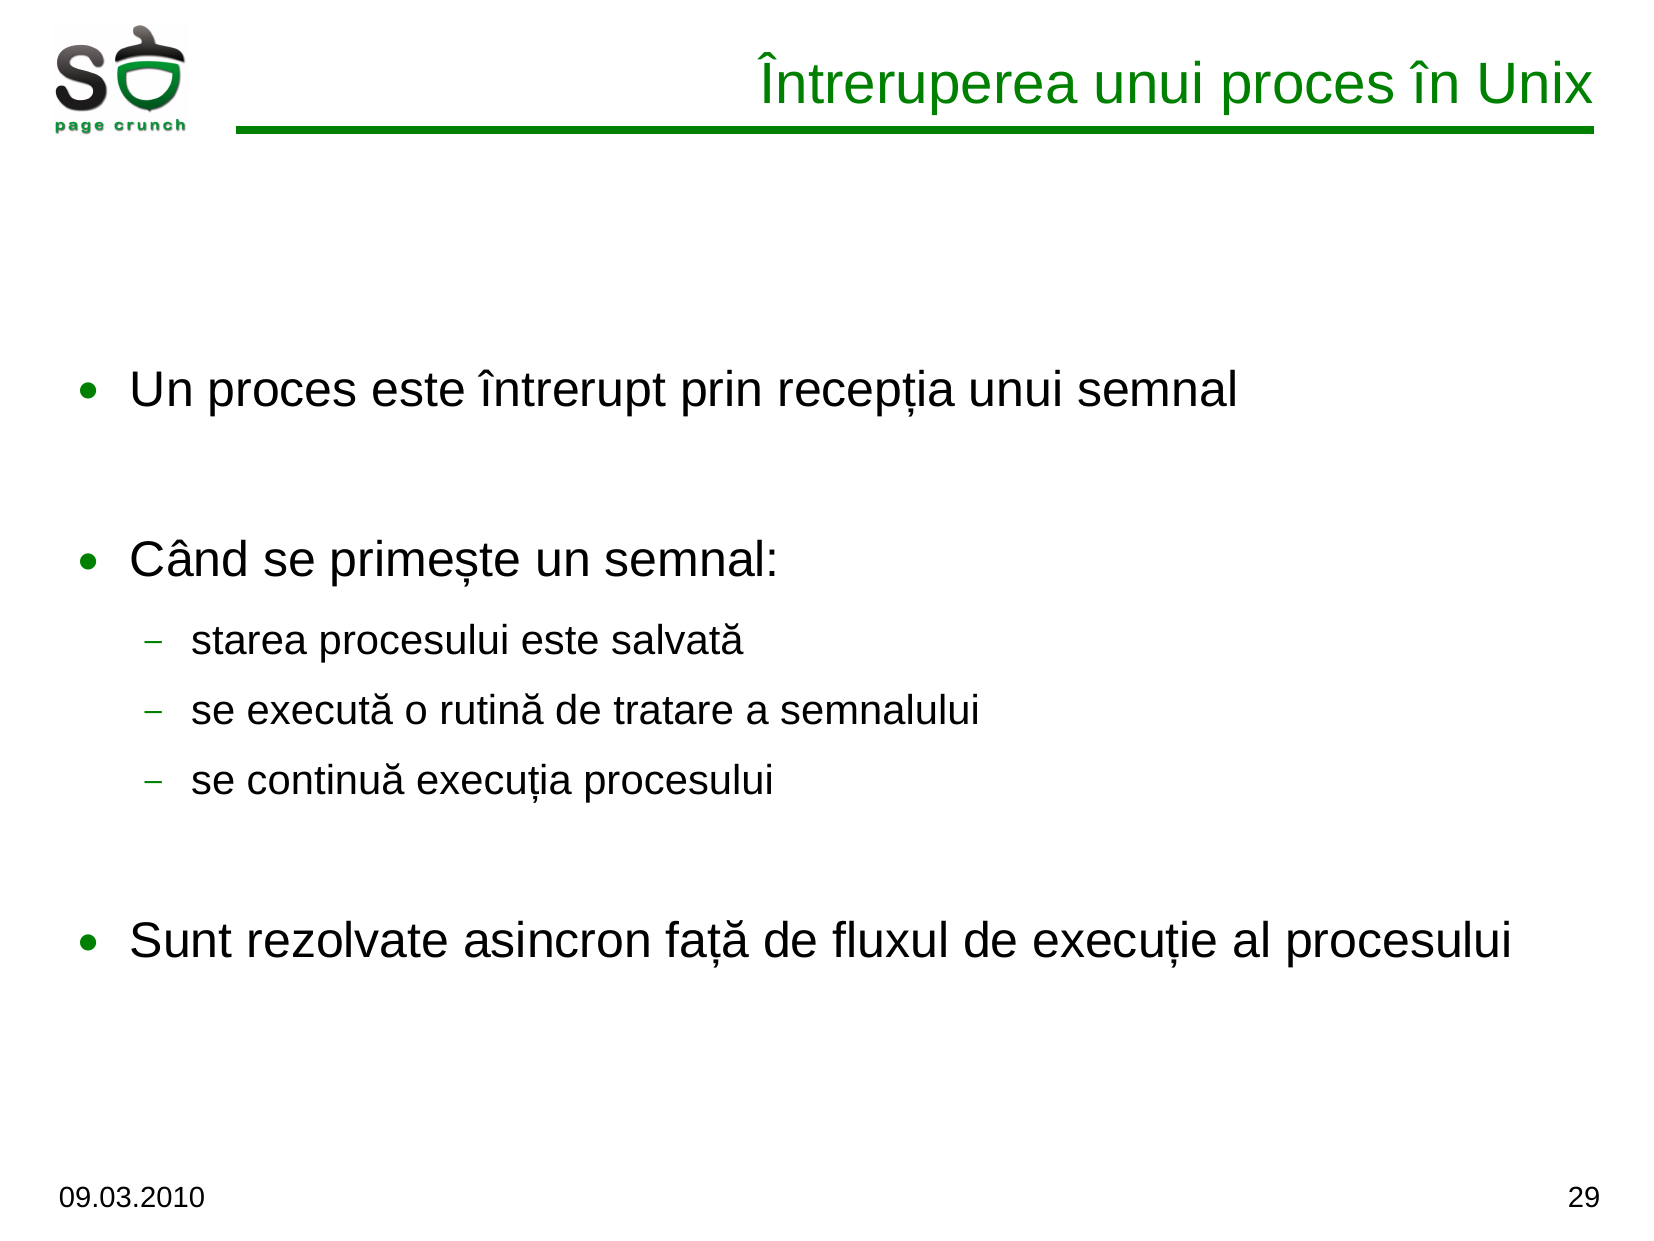

# Întreruperea unui proces în Unix
Un proces este întrerupt prin recepția unui semnal
Când se primește un semnal:
starea procesului este salvată
se execută o rutină de tratare a semnalului
se continuă execuția procesului
Sunt rezolvate asincron față de fluxul de execuție al procesului
09.03.2010
29